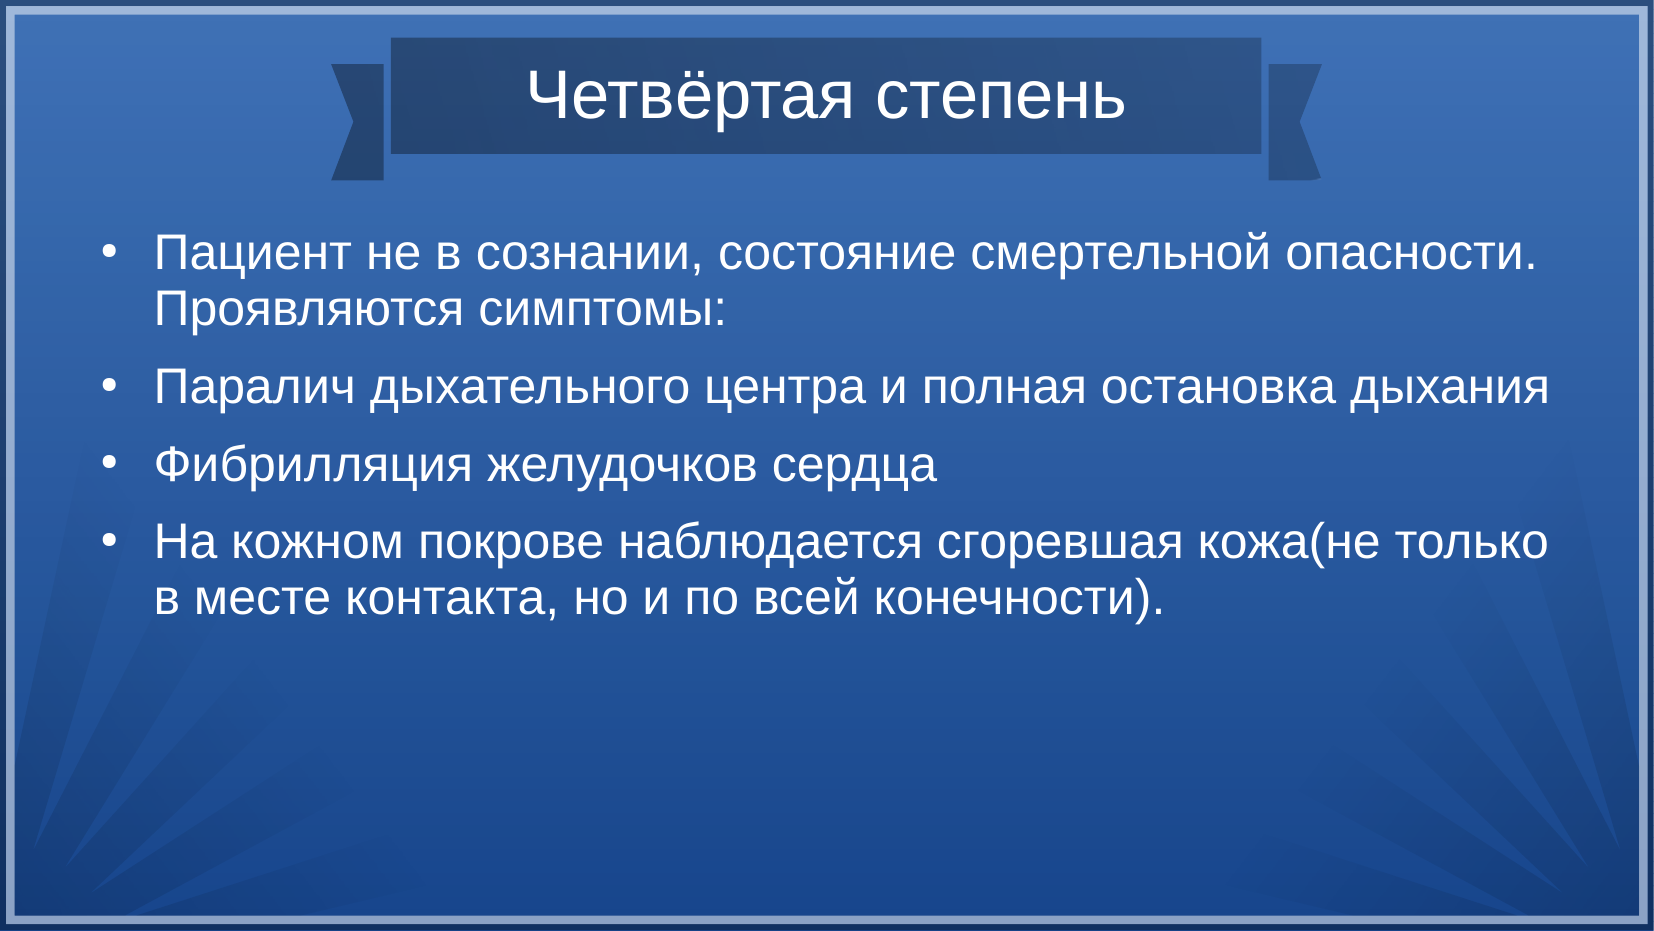

# Четвёртая степень
Пациент не в сознании, состояние смертельной опасности.
Проявляются симптомы:
Паралич дыхательного центра и полная остановка дыхания
Фибрилляция желудочков сердца
На кожном покрове наблюдается сгоревшая кожа(не только в месте контакта, но и по всей конечности).